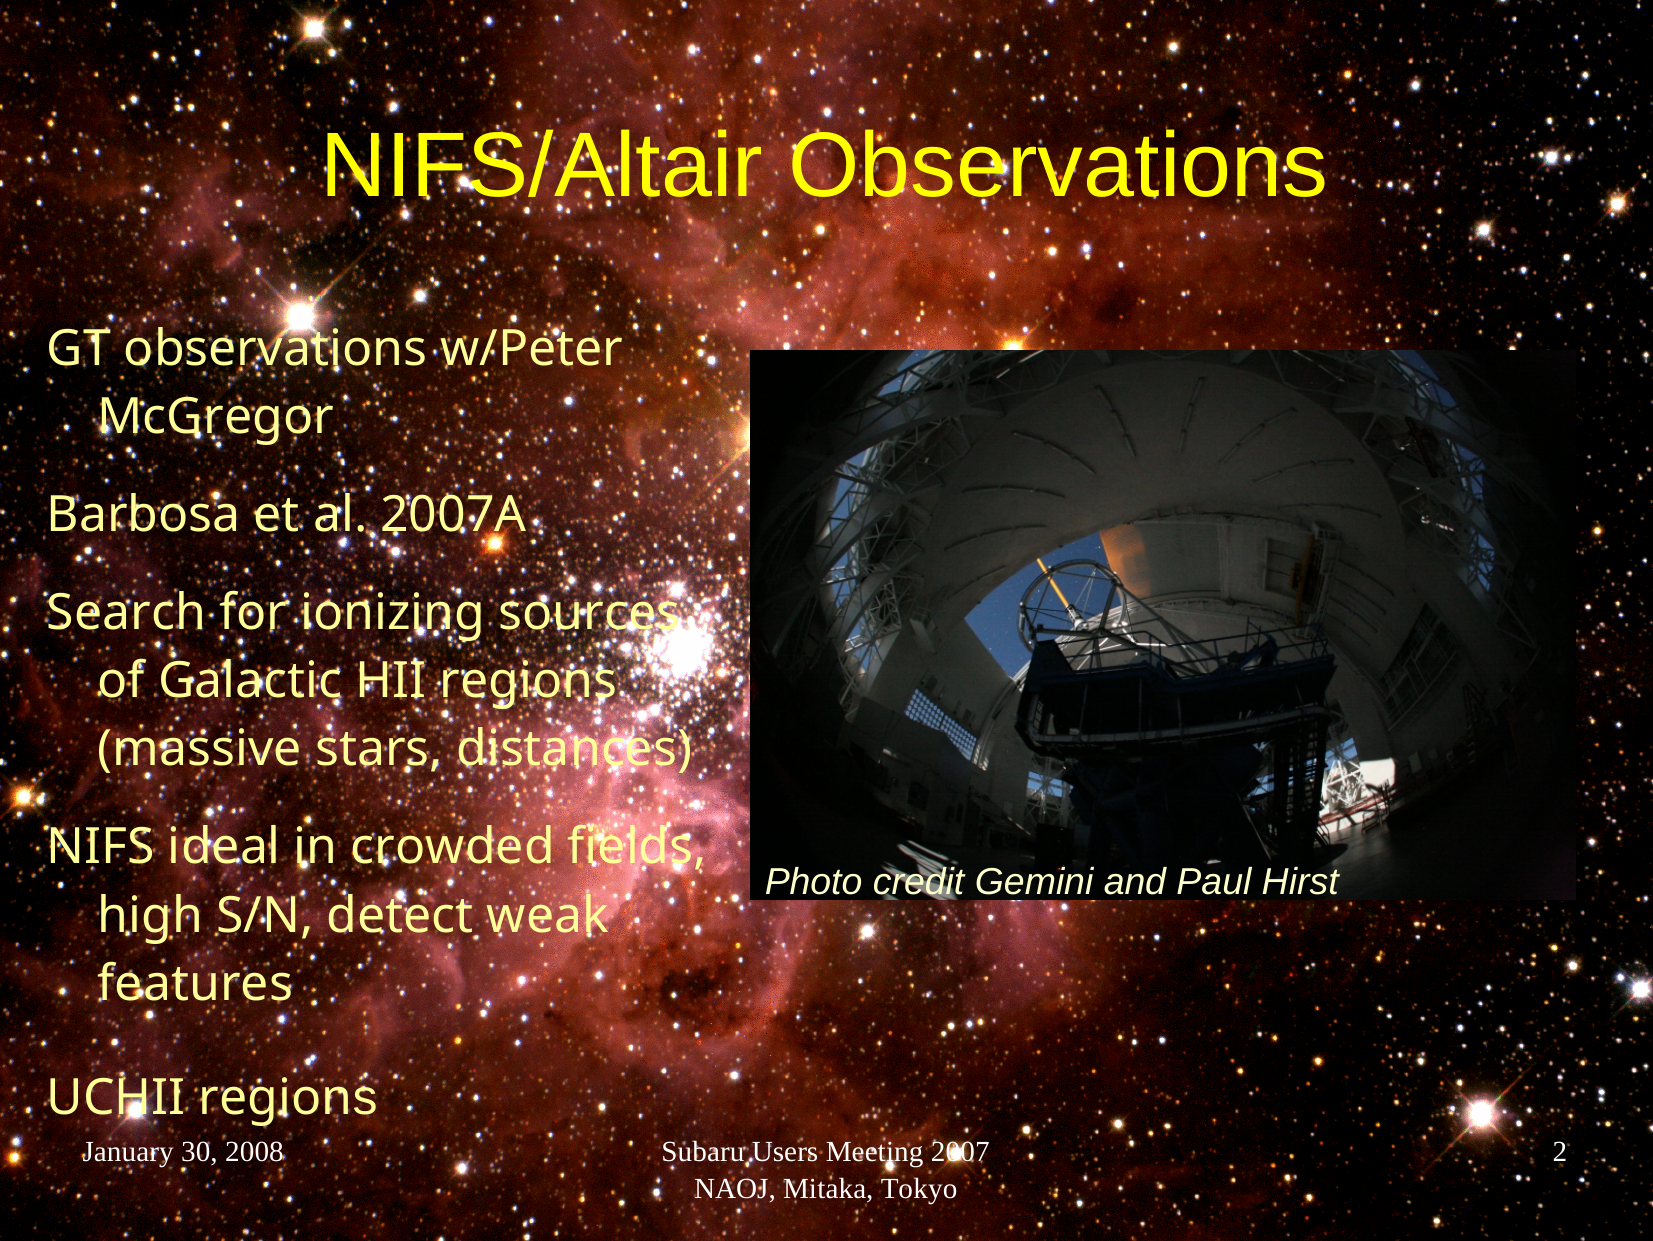

# NIFS/Altair Observations
GT observations w/Peter McGregor
Barbosa et al. 2007A
Search for ionizing sources of Galactic HII regions (massive stars, distances)‏
NIFS ideal in crowded fields, high S/N, detect weak features
UCHII regions
Photo credit Gemini and Paul Hirst
2